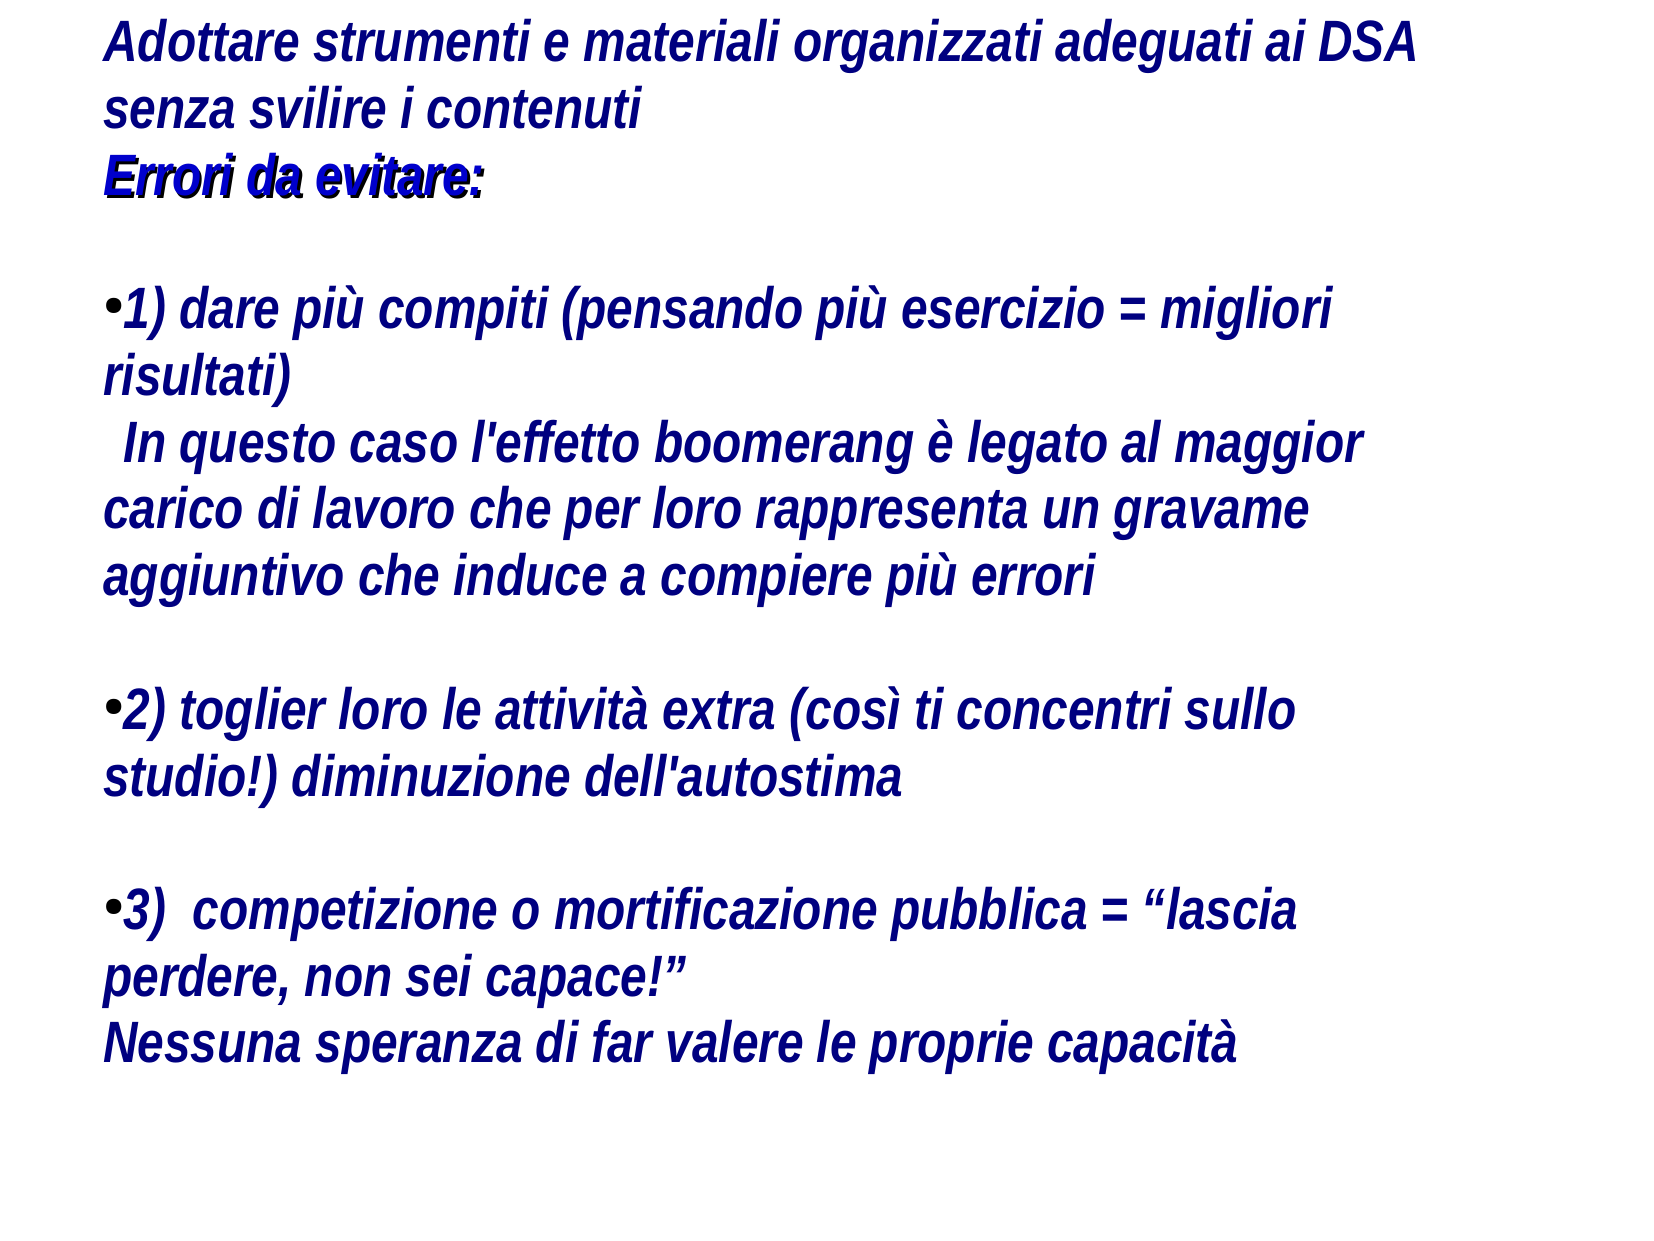

Adottare strumenti e materiali organizzati adeguati ai DSA senza svilire i contenuti
Errori da evitare:
1) dare più compiti (pensando più esercizio = migliori risultati)
In questo caso l'effetto boomerang è legato al maggior carico di lavoro che per loro rappresenta un gravame aggiuntivo che induce a compiere più errori
2) toglier loro le attività extra (così ti concentri sullo studio!) diminuzione dell'autostima
3) competizione o mortificazione pubblica = “lascia perdere, non sei capace!”
Nessuna speranza di far valere le proprie capacità